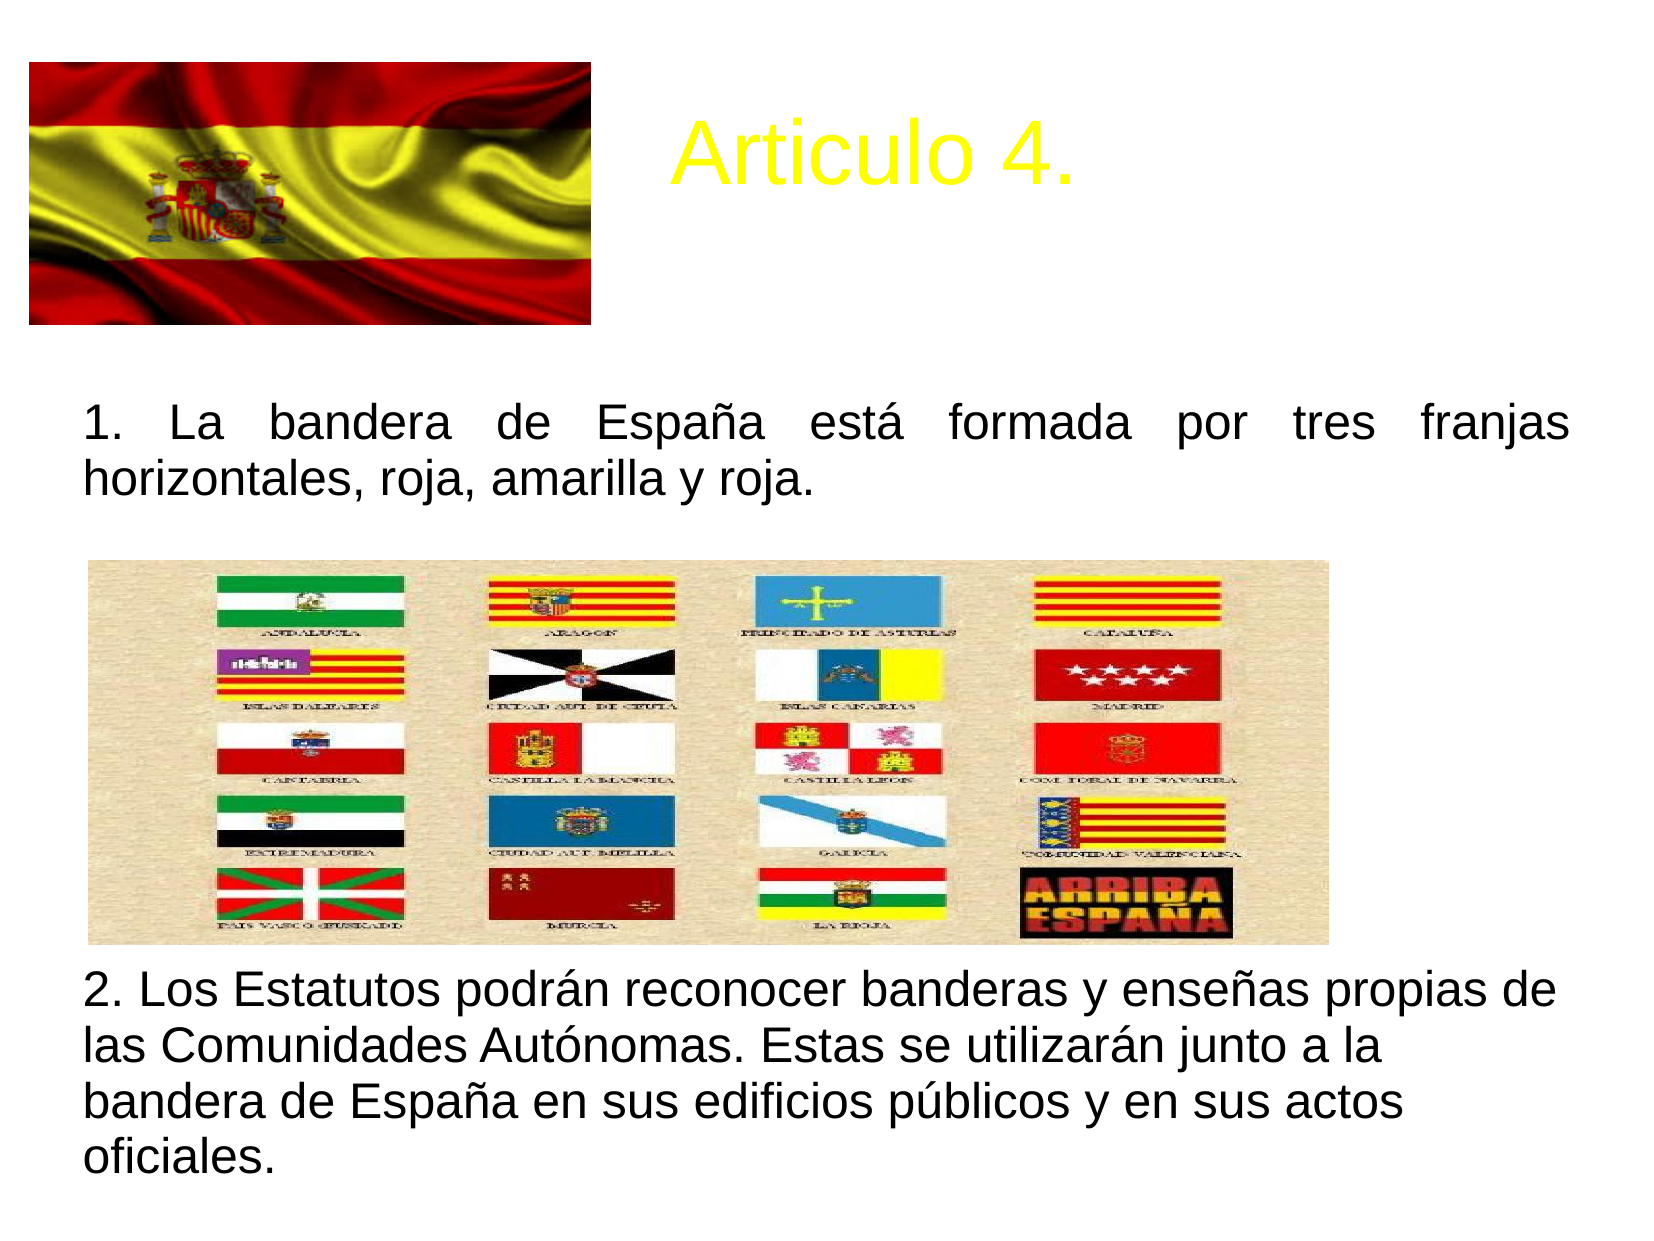

# Articulo 4.
1. La bandera de España está formada por tres franjas horizontales, roja, amarilla y roja.
2. Los Estatutos podrán reconocer banderas y enseñas propias de las Comunidades Autónomas. Estas se utilizarán junto a la bandera de España en sus edificios públicos y en sus actos oficiales.